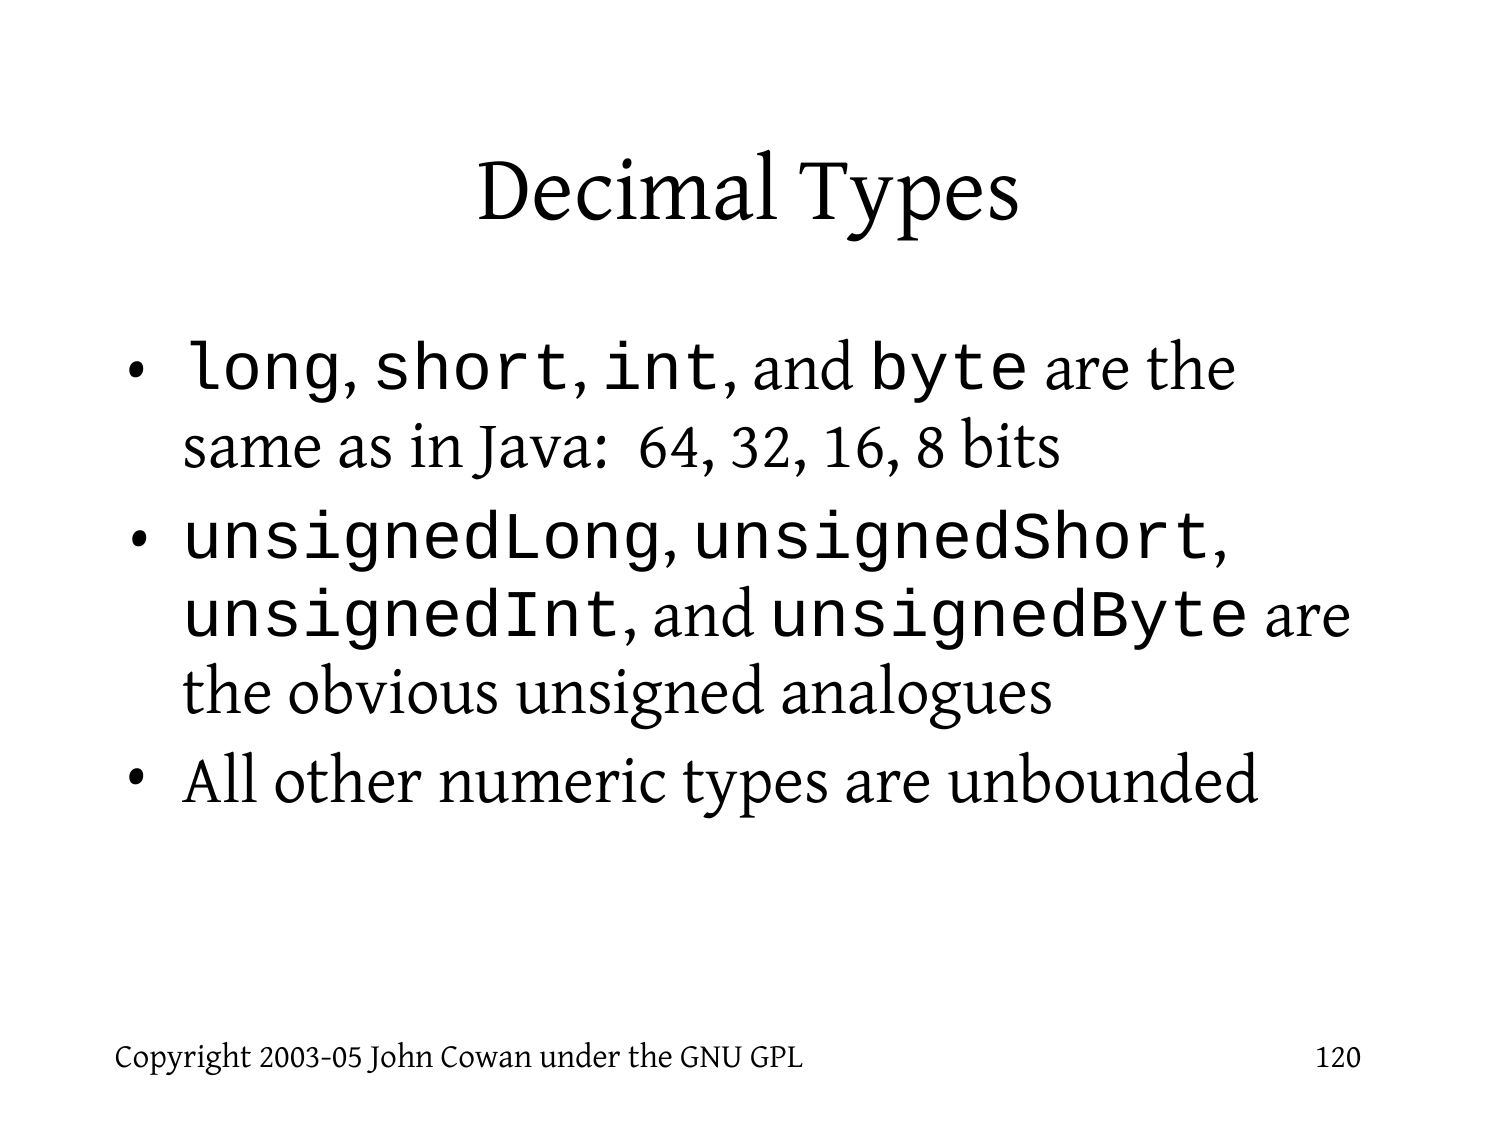

# Decimal Types
long, short, int, and byte are the same as in Java: 64, 32, 16, 8 bits
unsignedLong, unsignedShort, unsignedInt, and unsignedByte are the obvious unsigned analogues
All other numeric types are unbounded